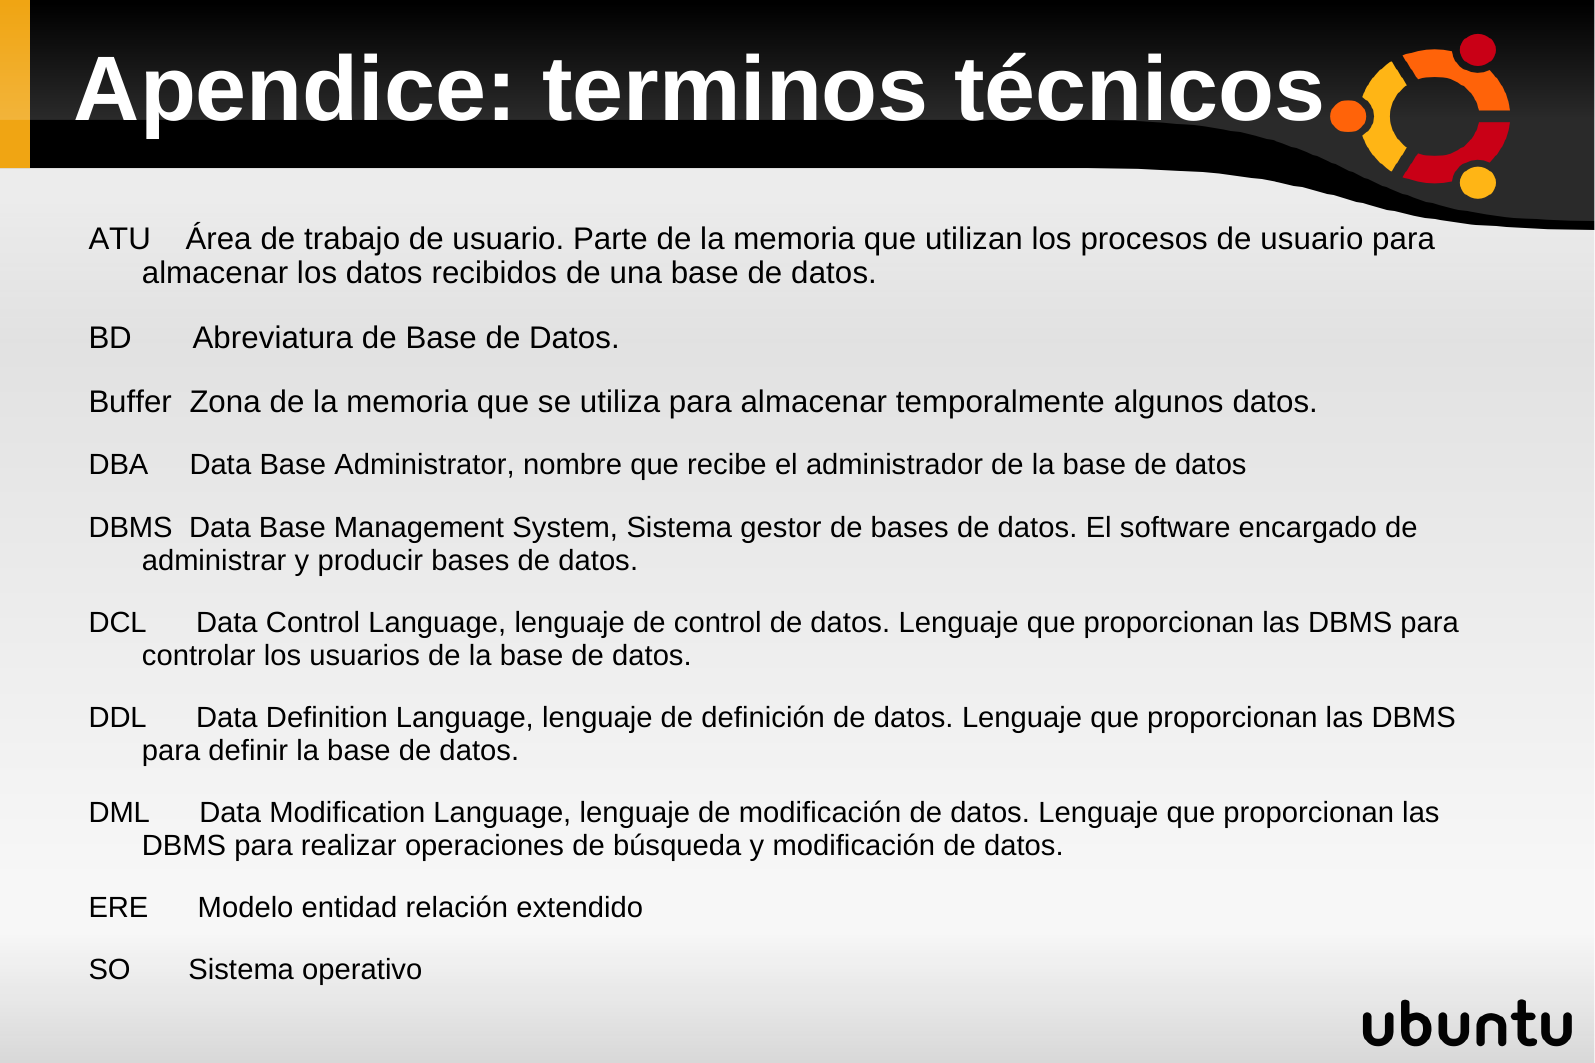

# Apendice: terminos técnicos
ATU Área de trabajo de usuario. Parte de la memoria que utilizan los procesos de usuario para almacenar los datos recibidos de una base de datos.
BD Abreviatura de Base de Datos.
Buffer Zona de la memoria que se utiliza para almacenar temporalmente algunos datos.
DBA Data Base Administrator, nombre que recibe el administrador de la base de datos
DBMS Data Base Management System, Sistema gestor de bases de datos. El software encargado de administrar y producir bases de datos.
DCL Data Control Language, lenguaje de control de datos. Lenguaje que proporcionan las DBMS para controlar los usuarios de la base de datos.
DDL Data Definition Language, lenguaje de definición de datos. Lenguaje que proporcionan las DBMS para definir la base de datos.
DML Data Modification Language, lenguaje de modificación de datos. Lenguaje que proporcionan las DBMS para realizar operaciones de búsqueda y modificación de datos.
ERE Modelo entidad relación extendido
SO Sistema operativo